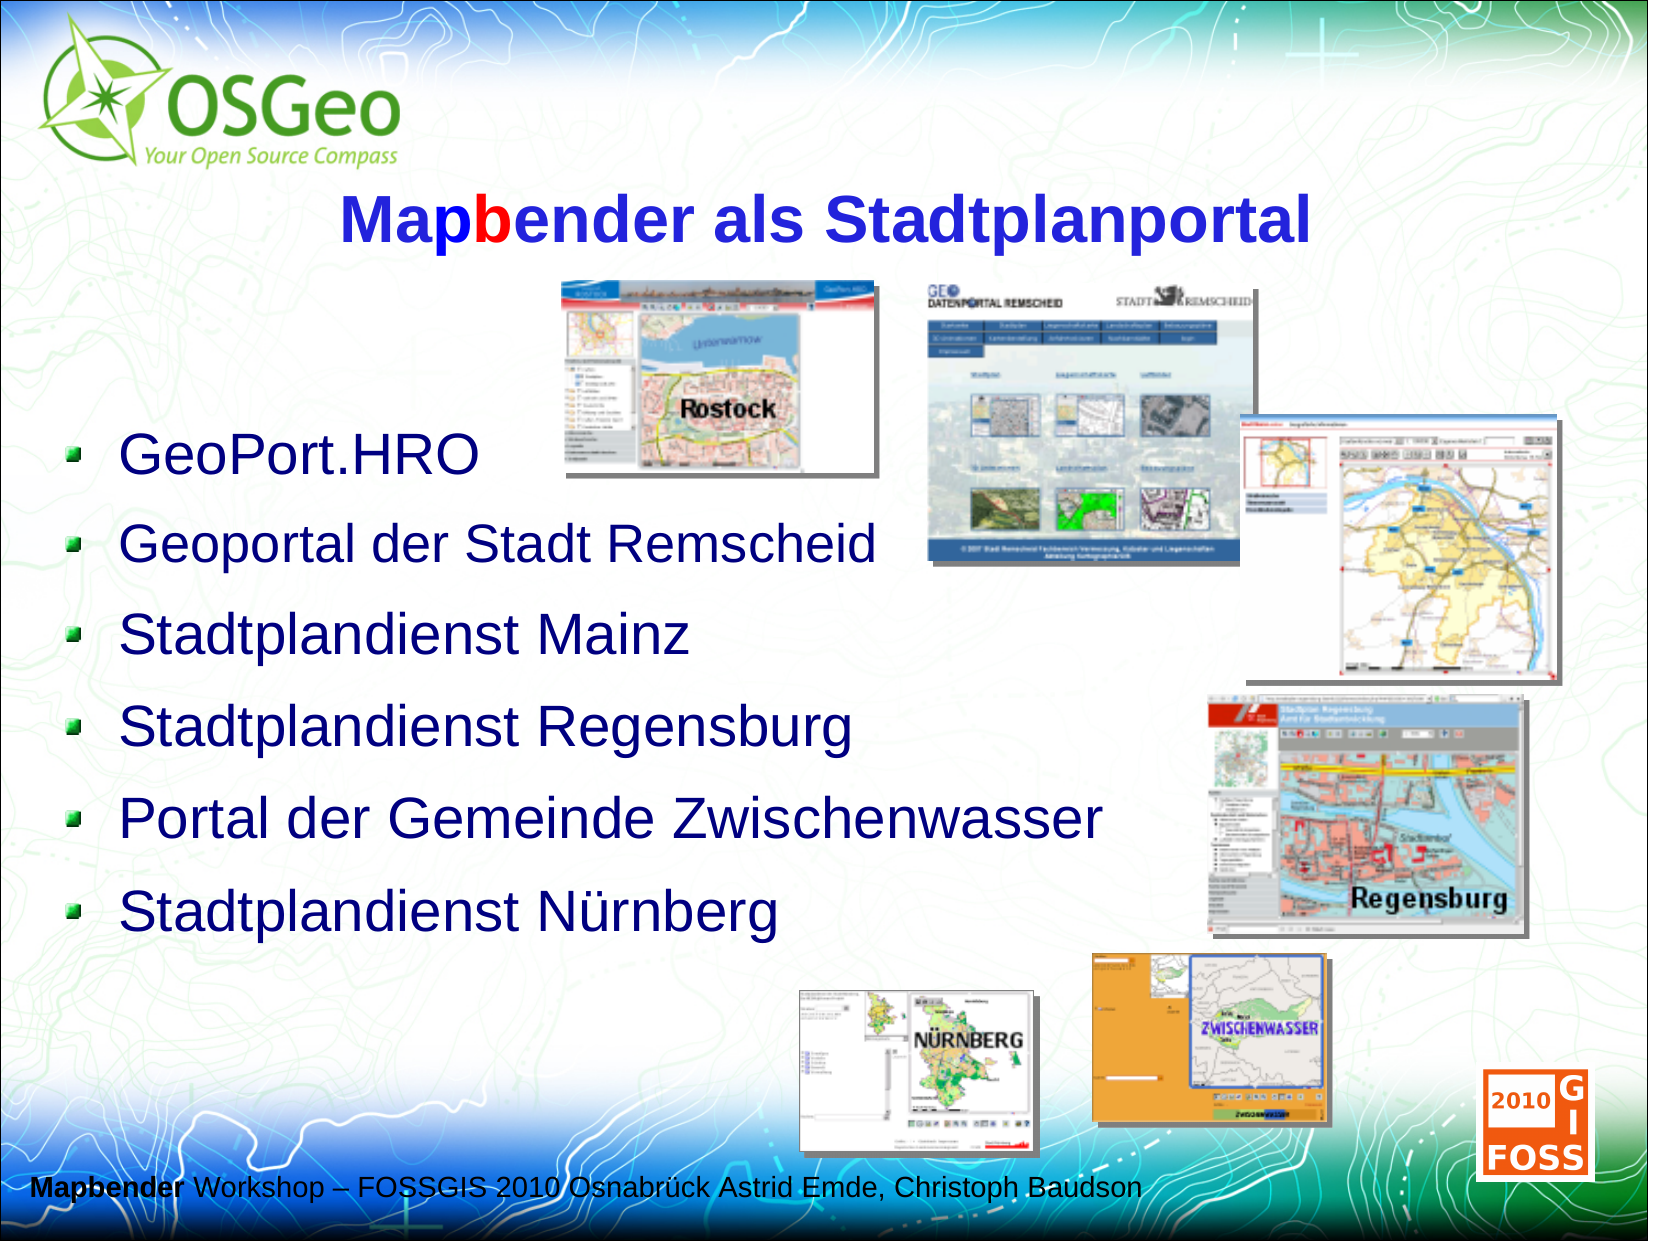

# Mapbender als Stadtplanportal
GeoPort.HRO
Geoportal der Stadt Remscheid
Stadtplandienst Mainz
Stadtplandienst Regensburg
Portal der Gemeinde Zwischenwasser
Stadtplandienst Nürnberg